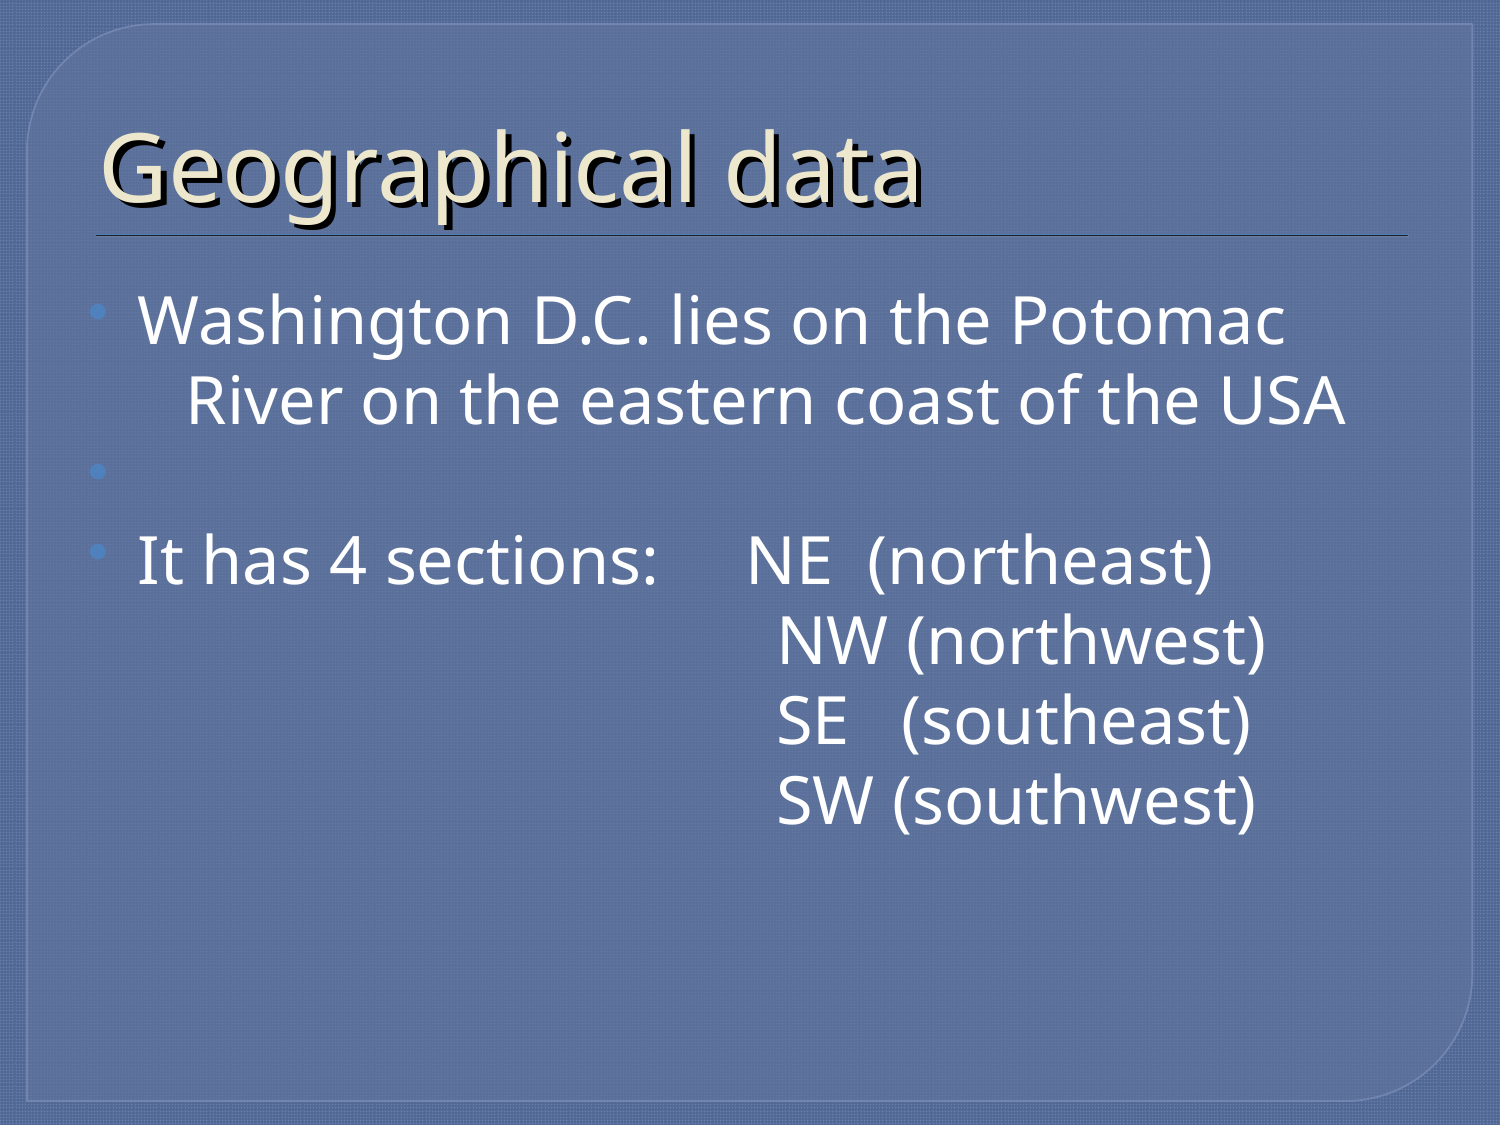

# Geographical data
Washington D.C. lies on the Potomac River on the eastern coast of the USA
It has 4 sections: NE (northeast)
 NW (northwest)
 SE (southeast)
 SW (southwest)